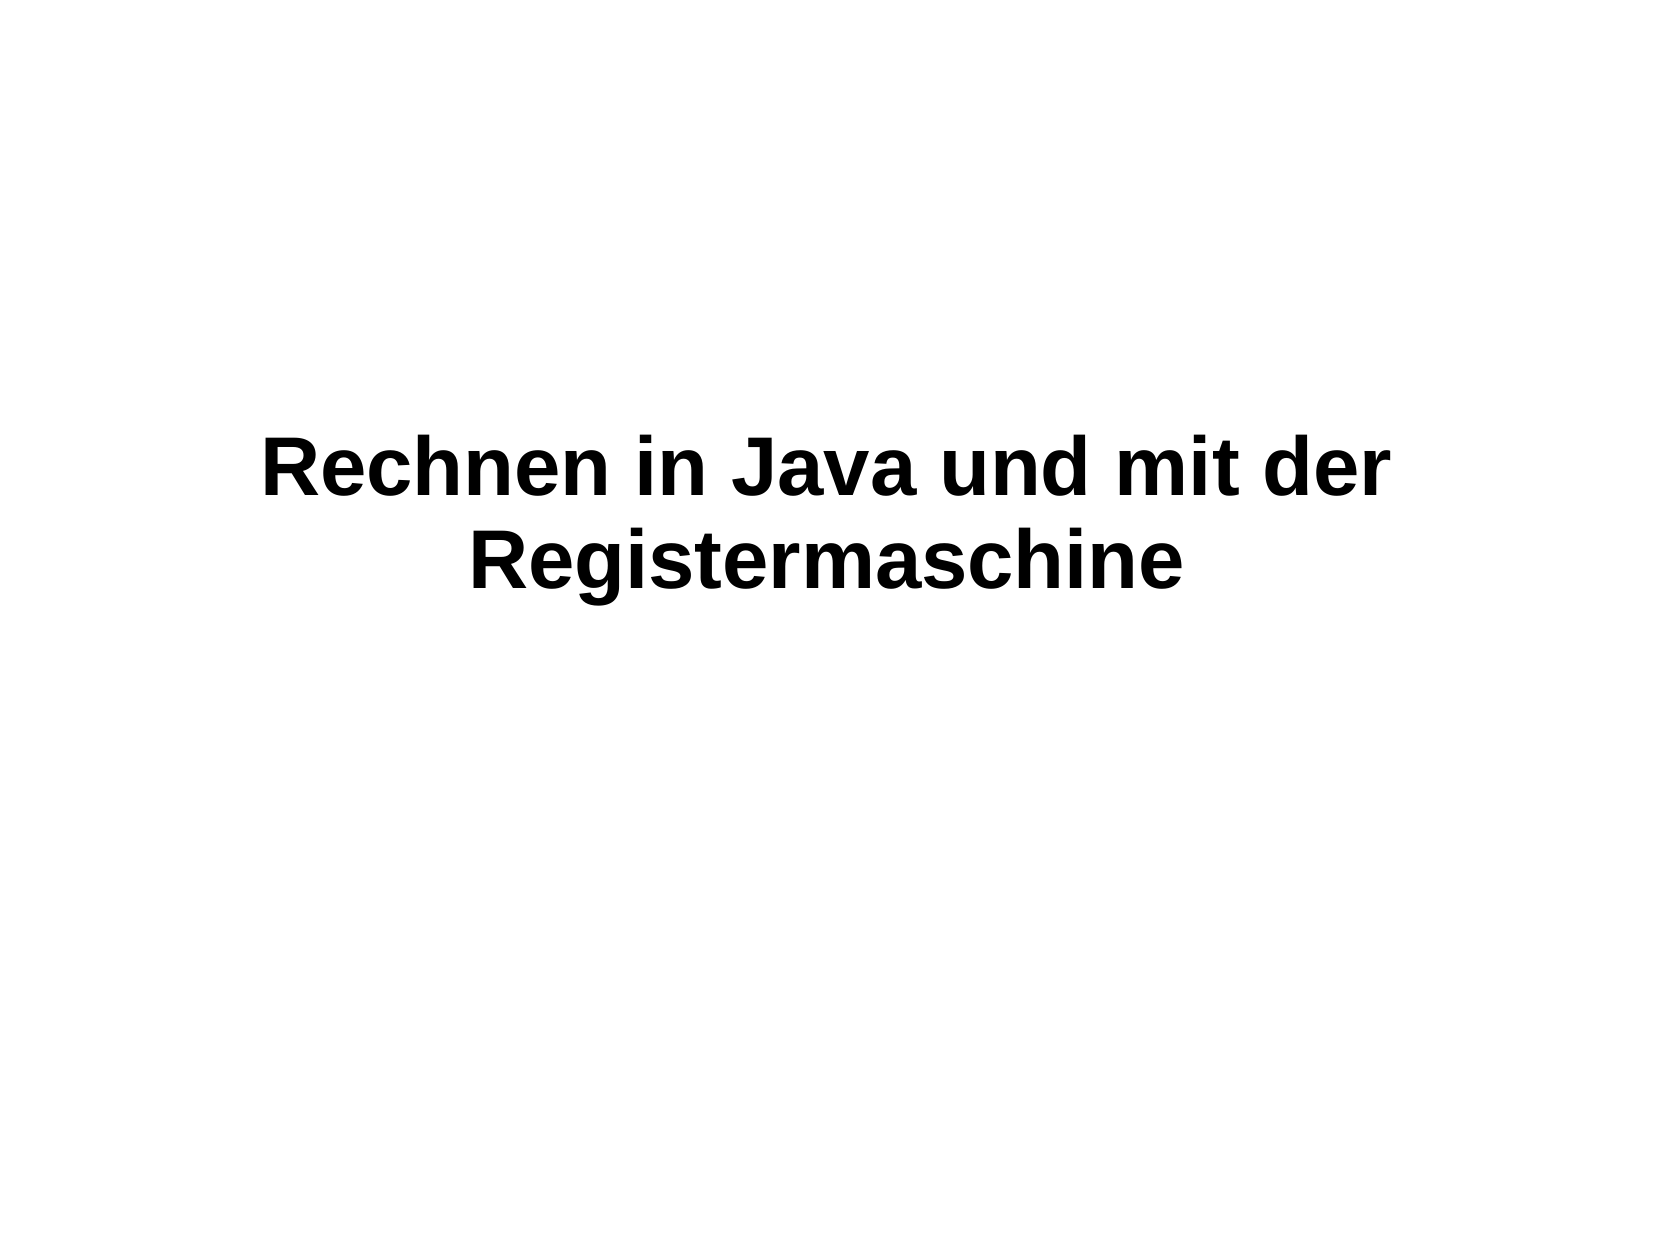

# Rechnen in Java und mit der Registermaschine